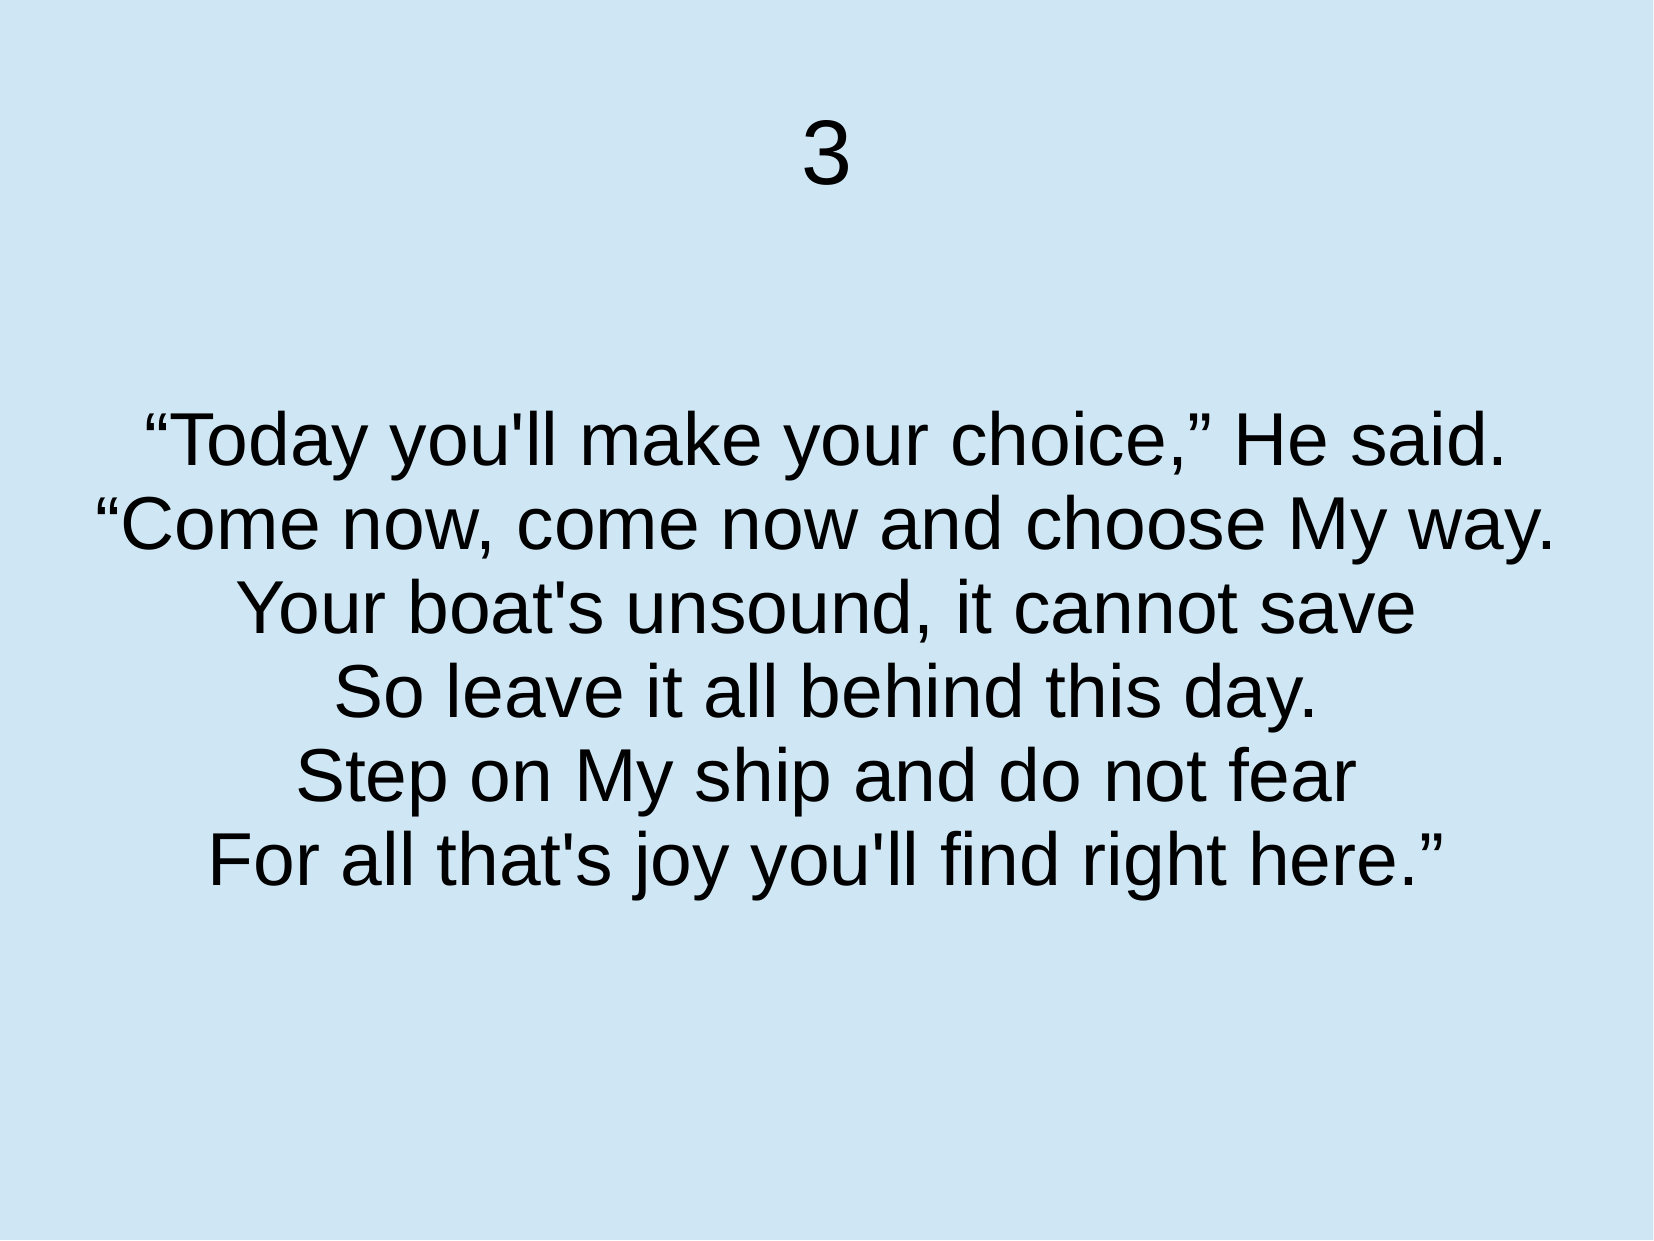

# 3
“Today you'll make your choice,” He said.
“Come now, come now and choose My way.
Your boat's unsound, it cannot save
So leave it all behind this day.
Step on My ship and do not fear
For all that's joy you'll find right here.”